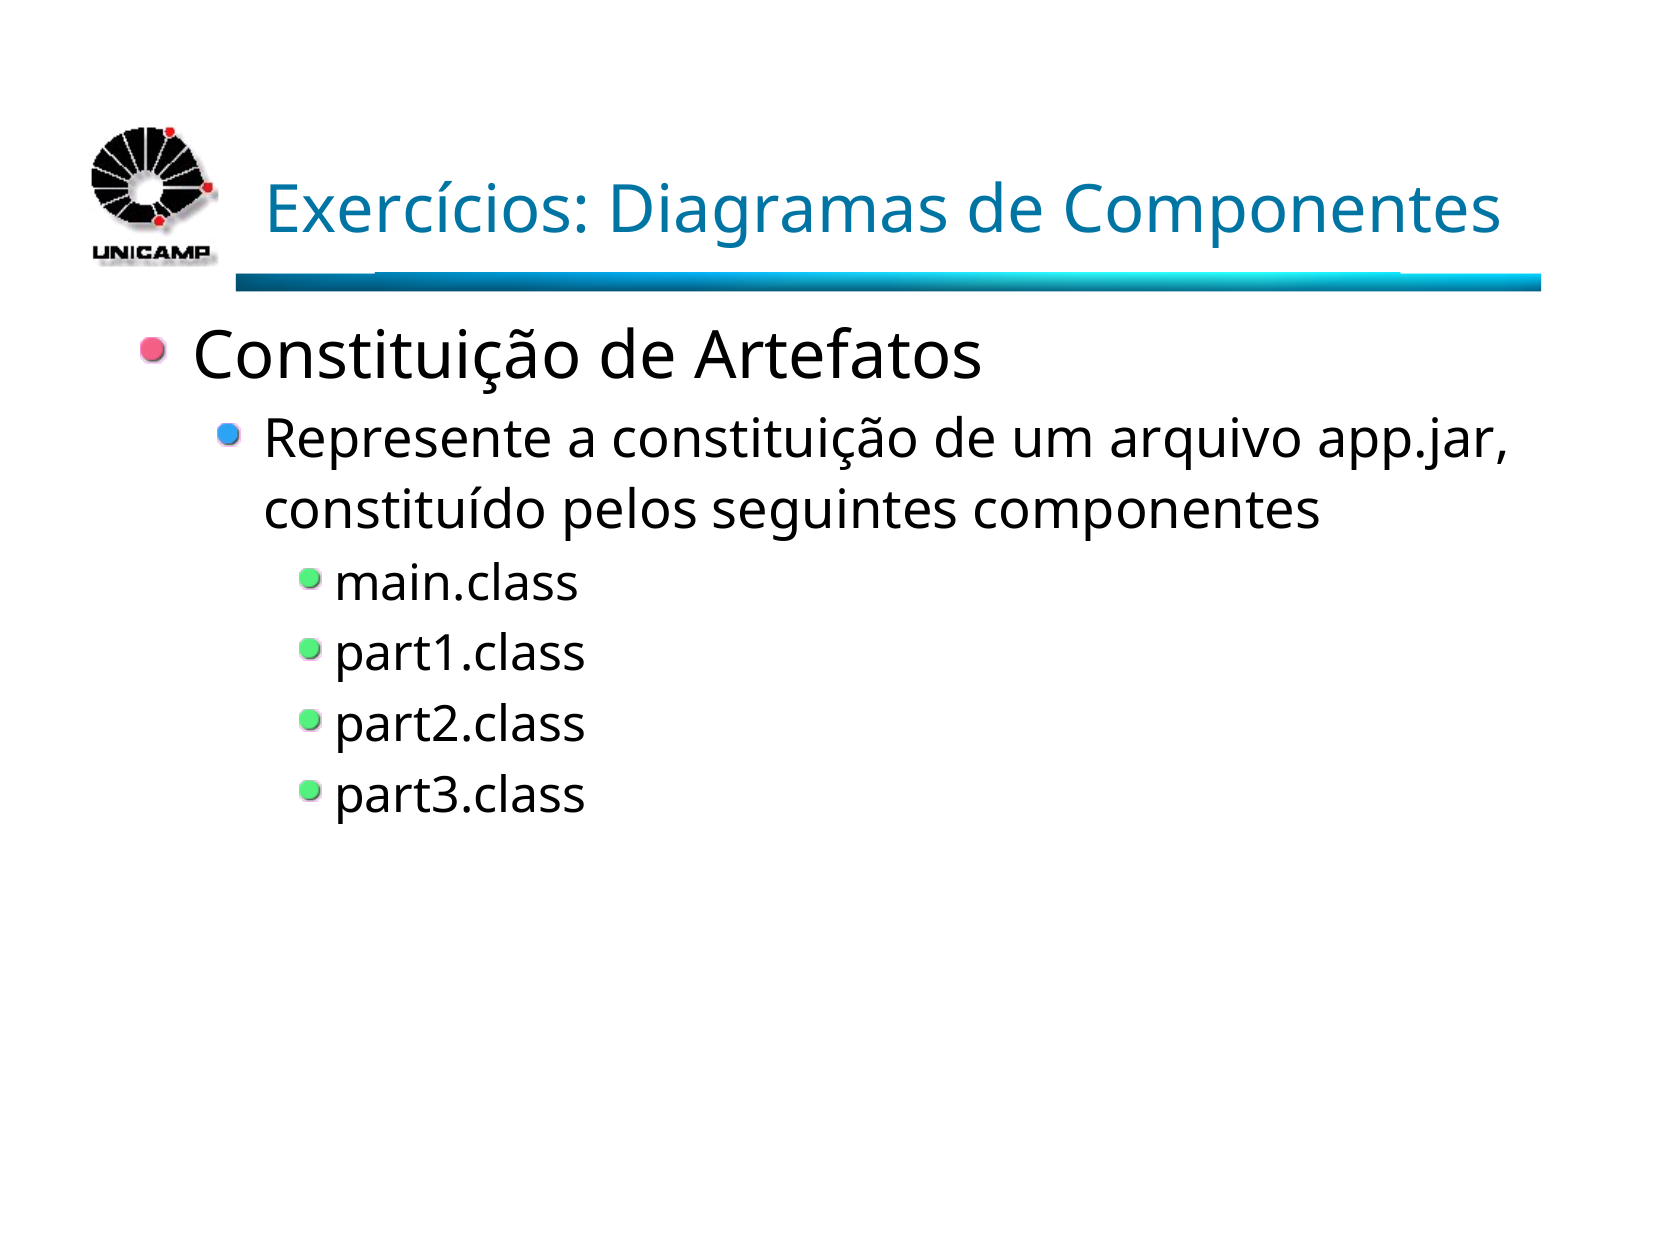

# Exercícios: Diagramas de Componentes
Constituição de Artefatos
Represente a constituição de um arquivo app.jar, constituído pelos seguintes componentes
main.class
part1.class
part2.class
part3.class